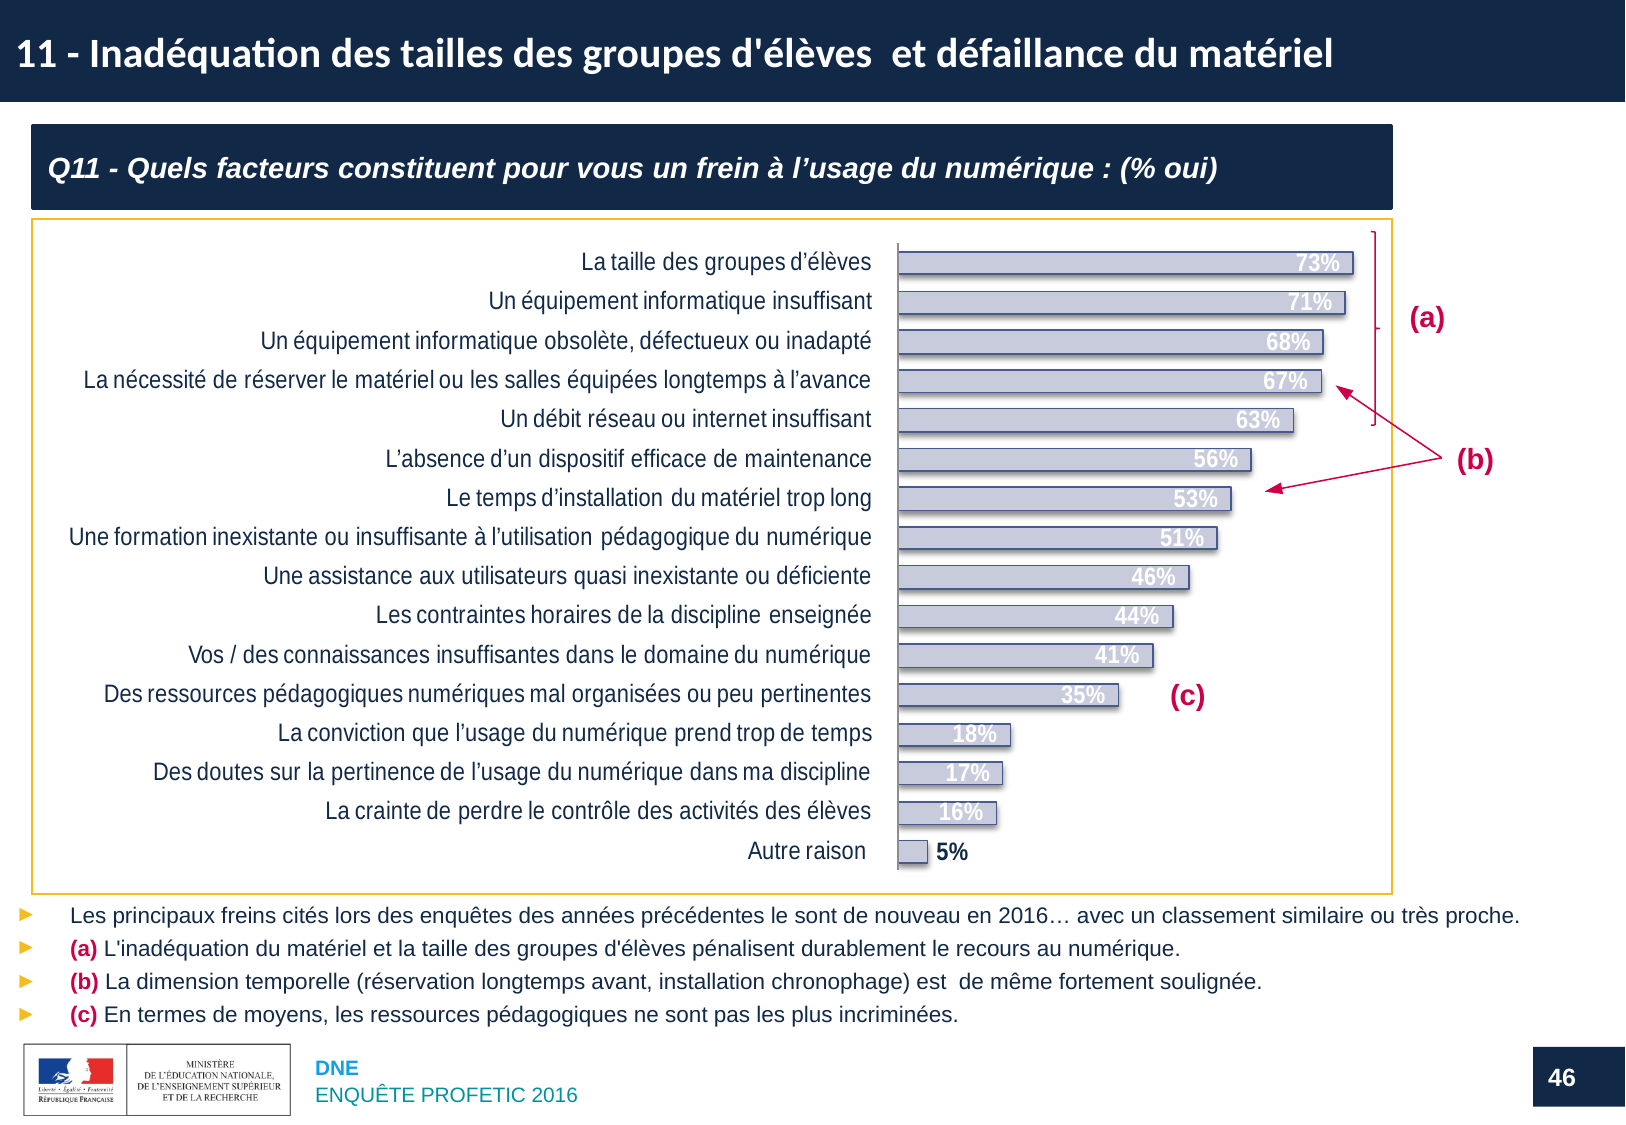

11 - Inadéquation des tailles des groupes d'élèves et défaillance du matériel
Q11 - Quels facteurs constituent pour vous un frein à l’usage du numérique : (% oui)
(a)
(b)
(c)
# Les principaux freins cités lors des enquêtes des années précédentes le sont de nouveau en 2016… avec un classement similaire ou très proche.
(a) L'inadéquation du matériel et la taille des groupes d'élèves pénalisent durablement le recours au numérique.
(b) La dimension temporelle (réservation longtemps avant, installation chronophage) est de même fortement soulignée.
(c) En termes de moyens, les ressources pédagogiques ne sont pas les plus incriminées.
46